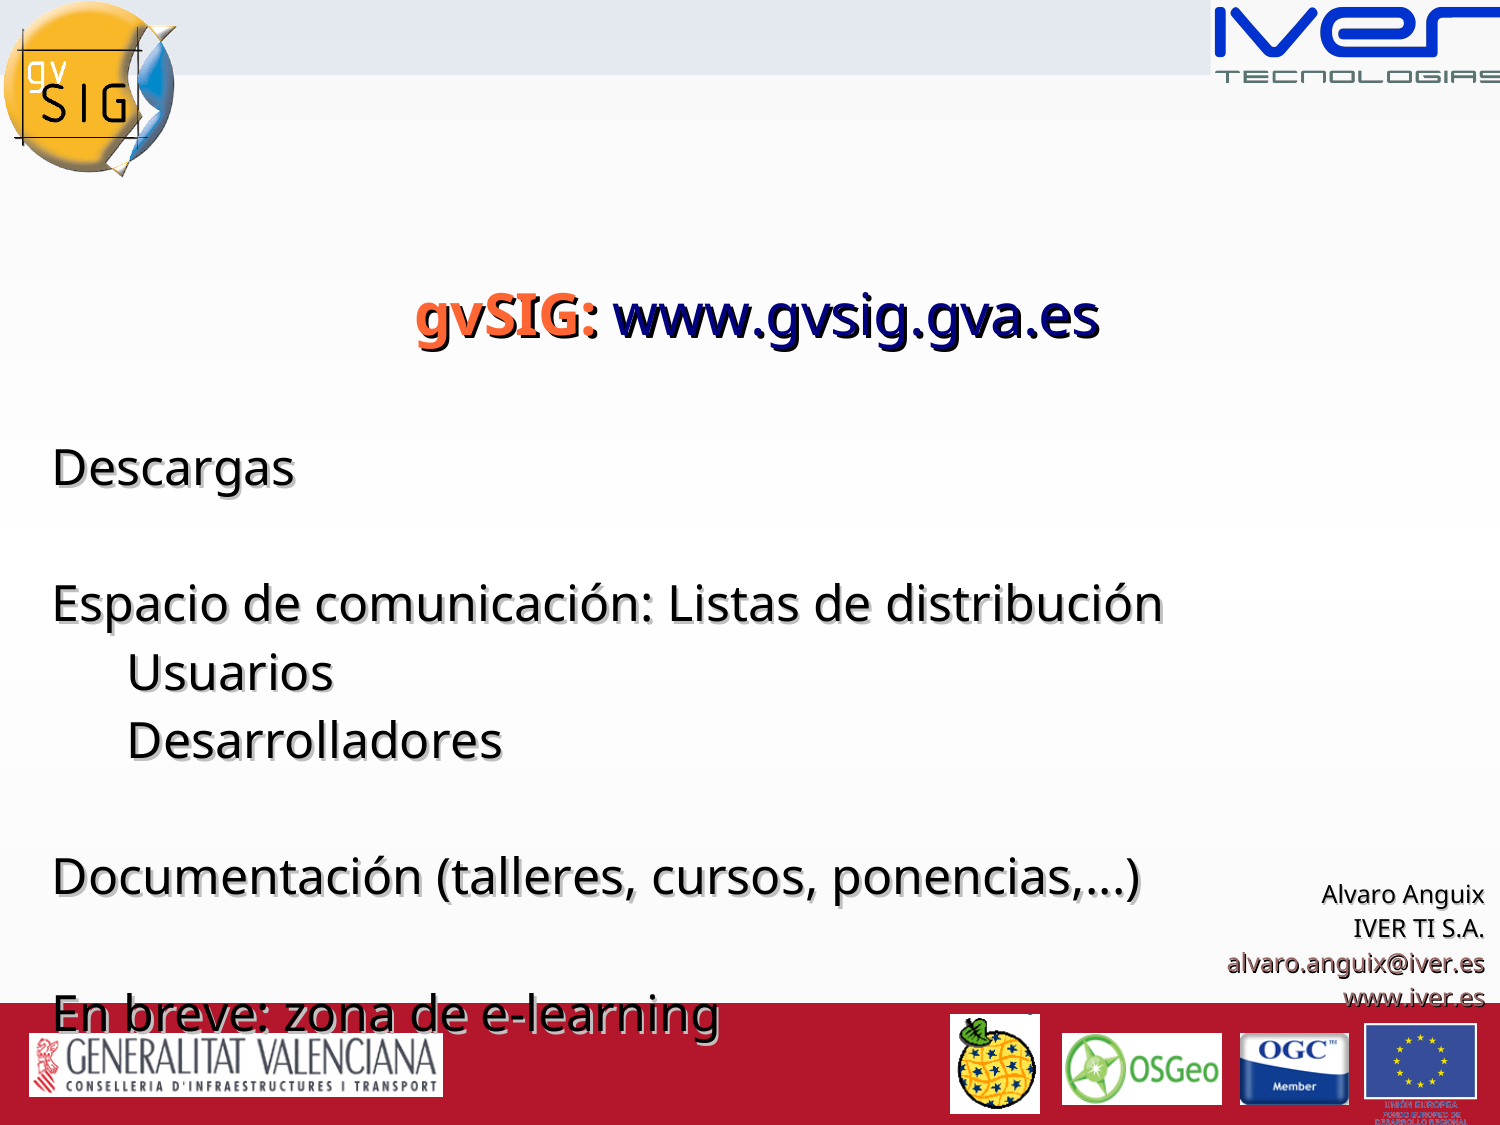

gvSIG: www.gvsig.gva.es
Descargas
Espacio de comunicación: Listas de distribución
Usuarios
Desarrolladores
Documentación (talleres, cursos, ponencias,...)
En breve: zona de e-learning
Alvaro Anguix
IVER TI S.A.
alvaro.anguix@iver.es
www.iver.es